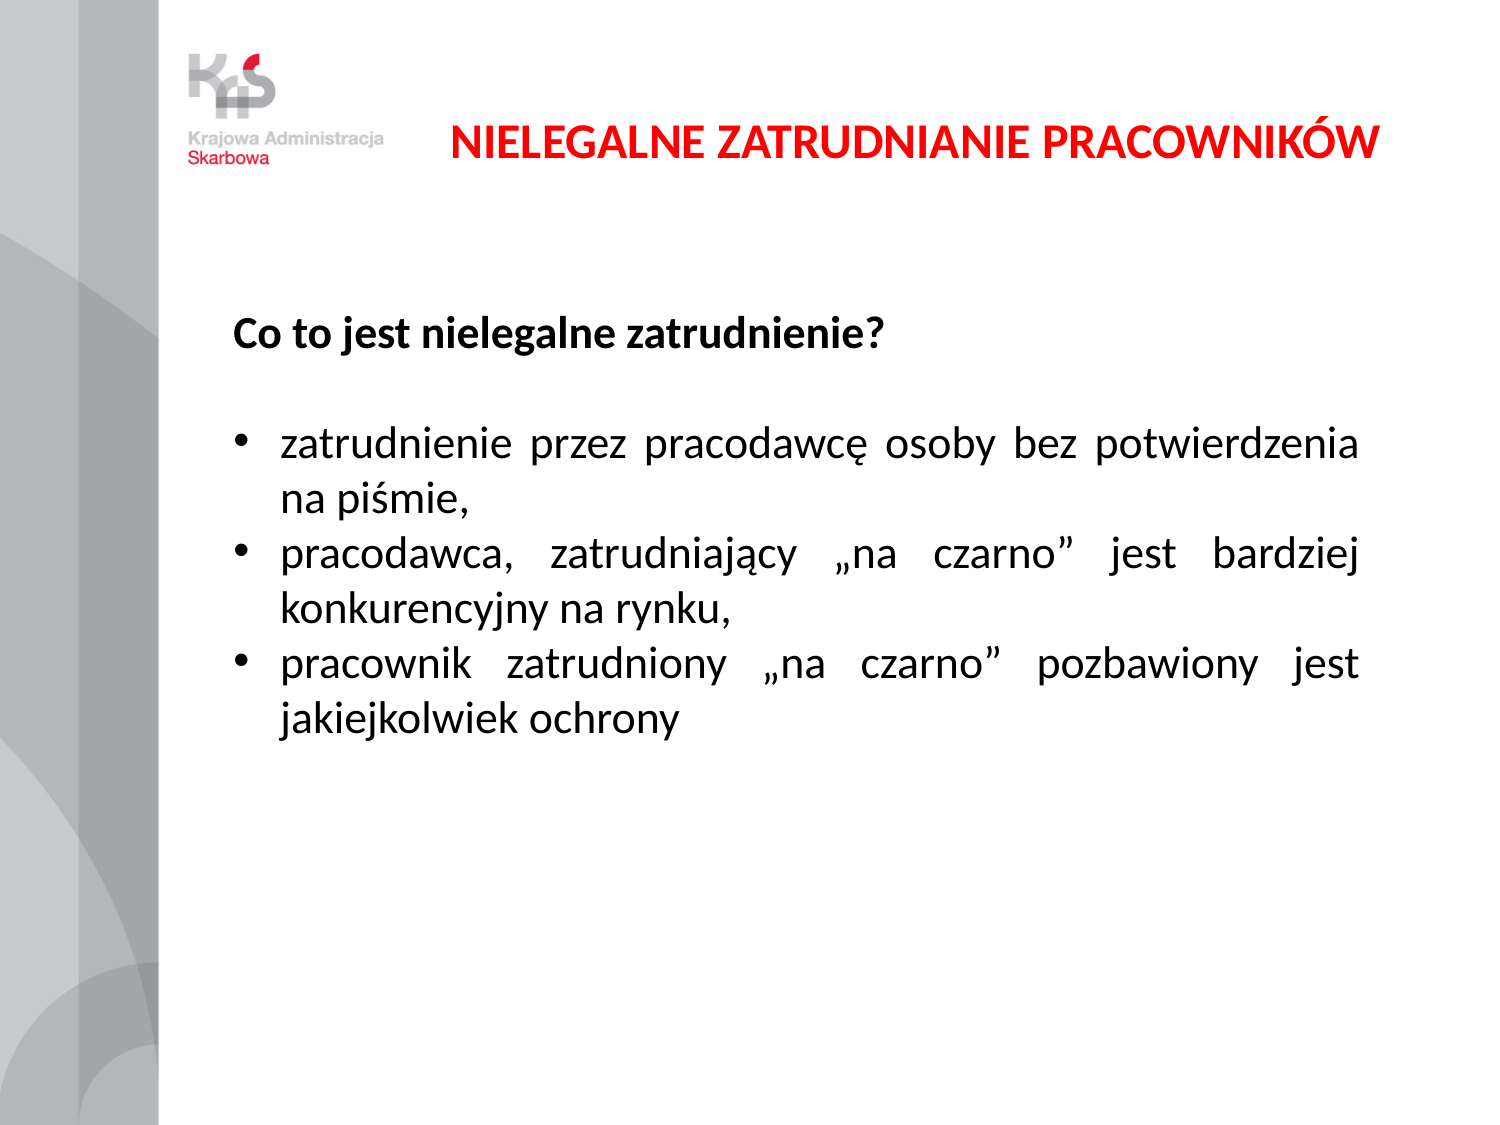

# NIELEGALNE ZATRUDNIANIE PRACOWNIKÓW
Co to jest nielegalne zatrudnienie?
zatrudnienie przez pracodawcę osoby bez potwierdzenia na piśmie,
pracodawca, zatrudniający „na czarno” jest bardziej konkurencyjny na rynku,
pracownik zatrudniony „na czarno” pozbawiony jest jakiejkolwiek ochrony